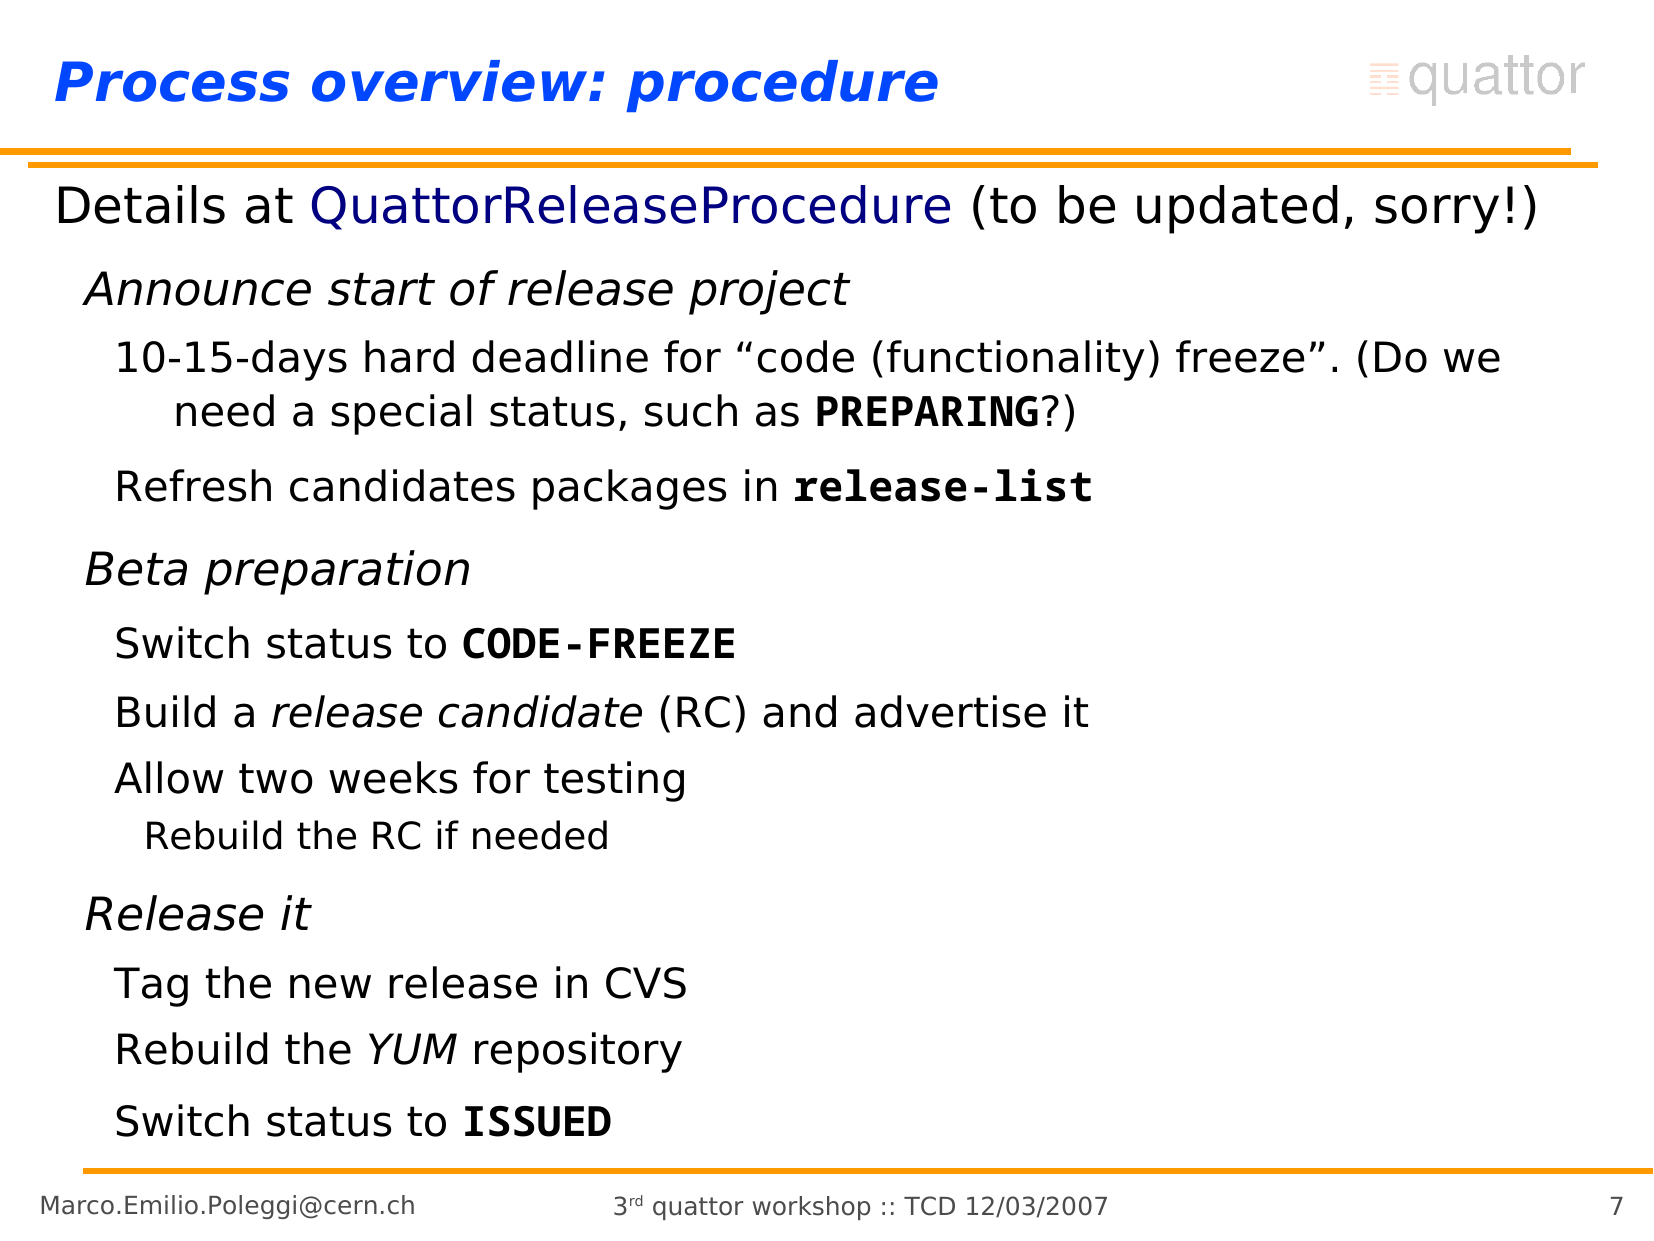

# Process overview: procedure
Details at QuattorReleaseProcedure (to be updated, sorry!)
Announce start of release project
10-15-days hard deadline for “code (functionality) freeze”. (Do we need a special status, such as PREPARING?)
Refresh candidates packages in release-list
Beta preparation
Switch status to CODE-FREEZE
Build a release candidate (RC) and advertise it
Allow two weeks for testing
Rebuild the RC if needed
Release it
Tag the new release in CVS
Rebuild the YUM repository
Switch status to ISSUED
06/16/2006
7
Quattor @ LCG-T2 workshop